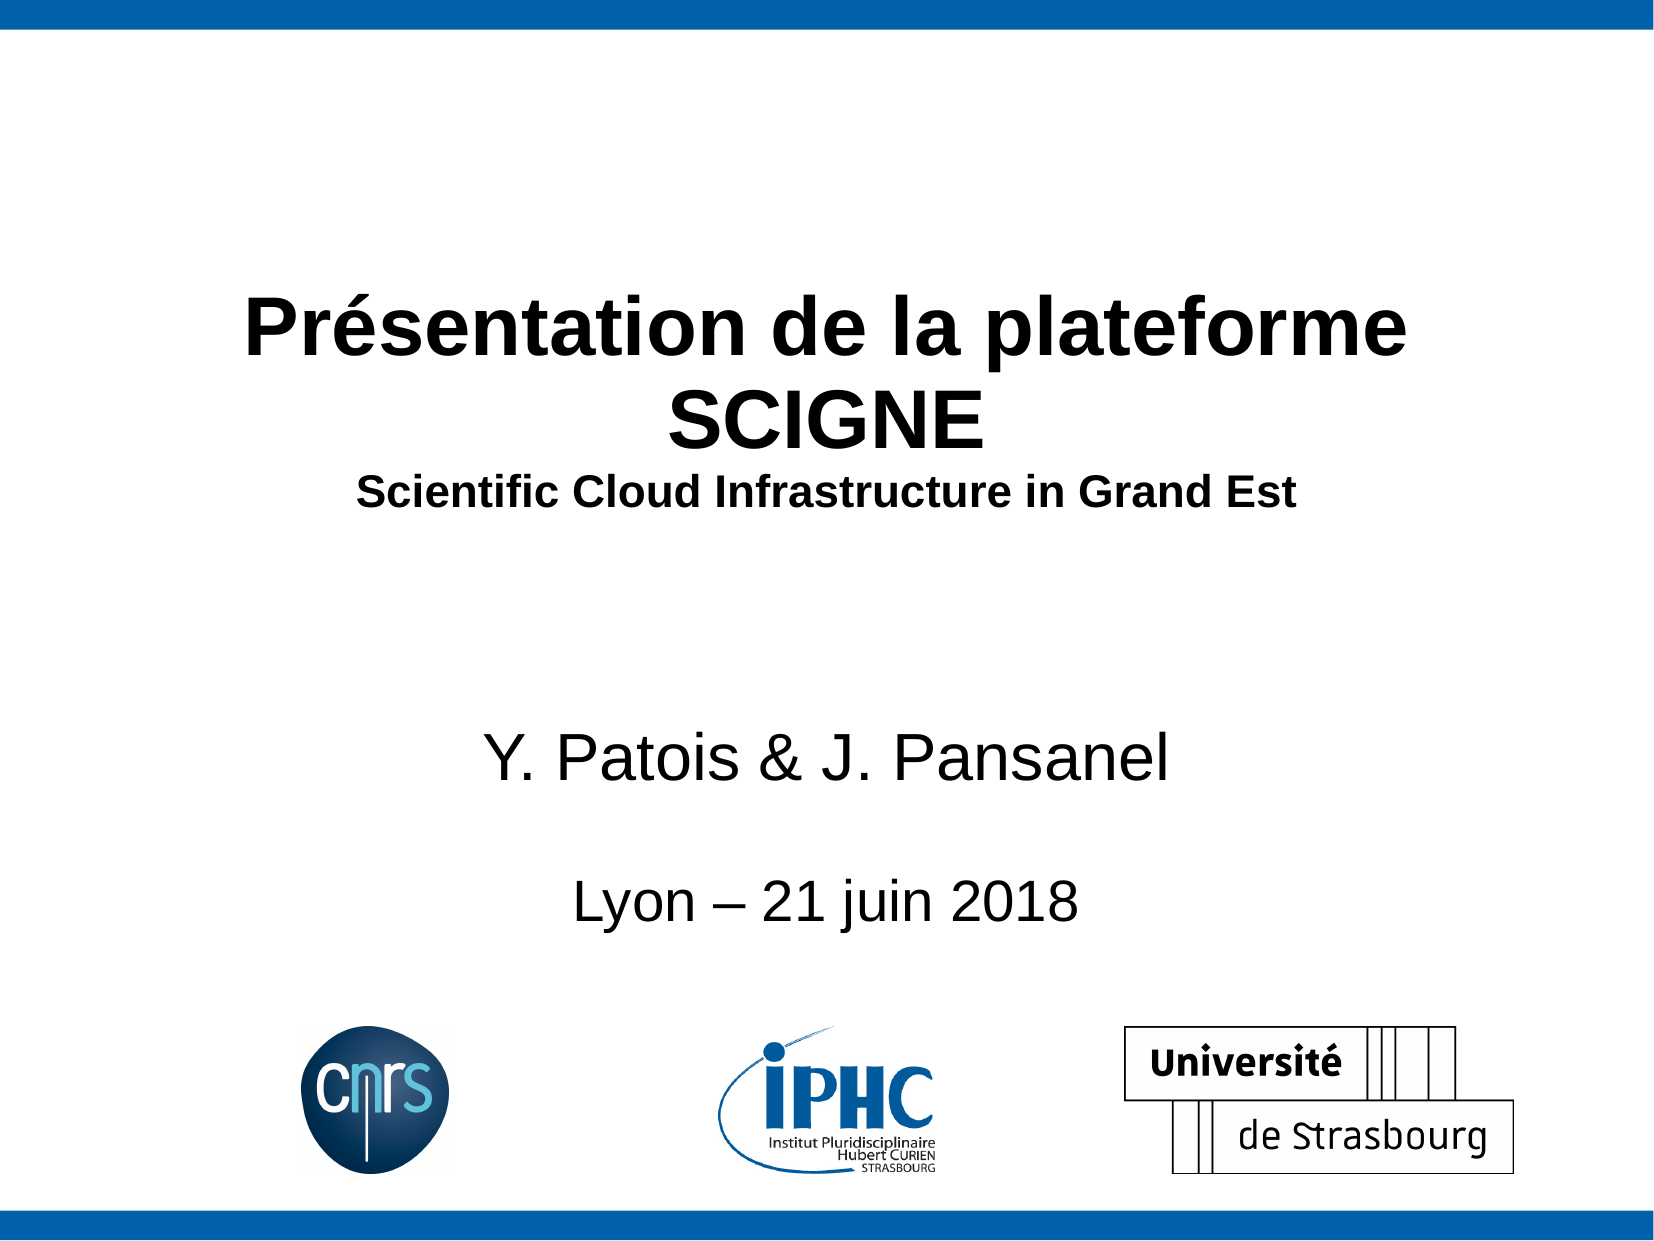

Présentation de la plateforme
SCIGNE
Scientific Cloud Infrastructure in Grand Est
Y. Patois & J. Pansanel
Lyon – 21 juin 2018